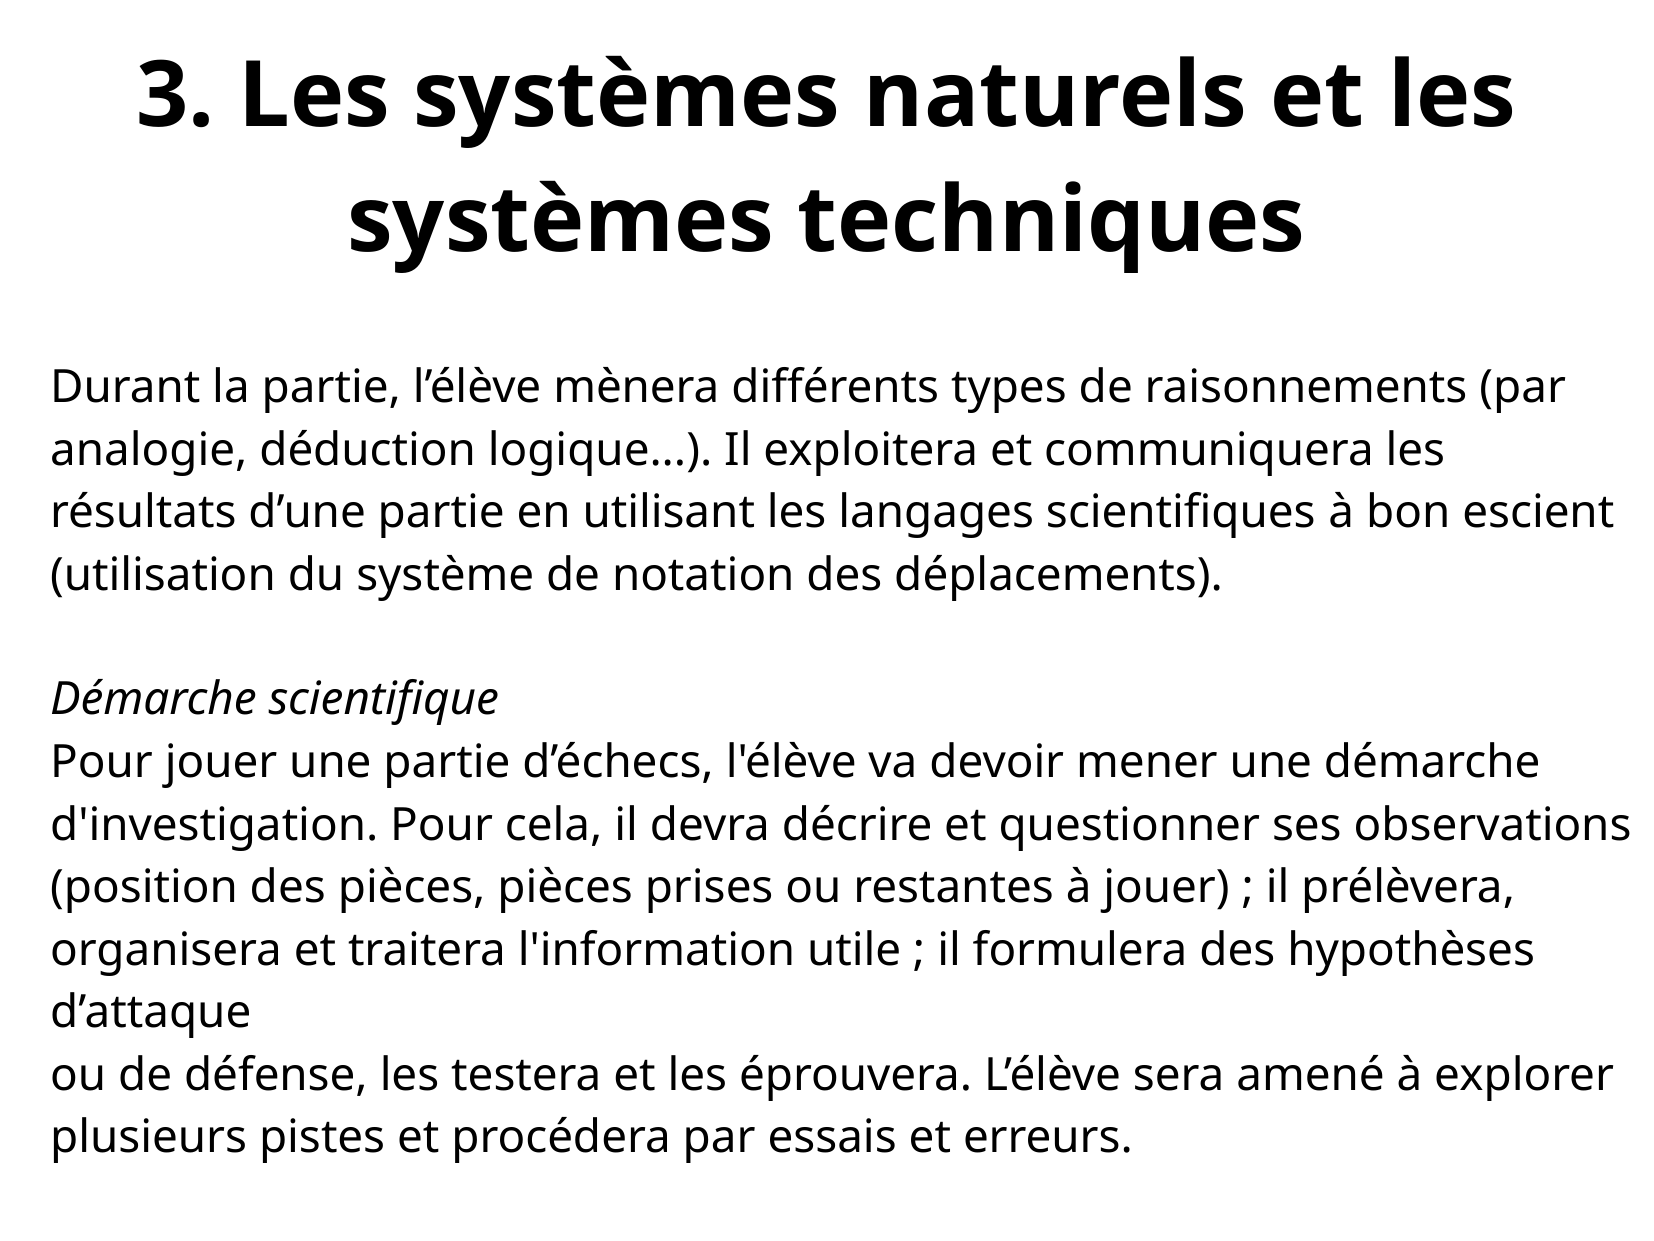

# 3. Les systèmes naturels et les systèmes techniques
Durant la partie, l’élève mènera différents types de raisonnements (par analogie, déduction logique...). Il exploitera et communiquera les résultats d’une partie en utilisant les langages scientifiques à bon escient (utilisation du système de notation des déplacements).
Démarche scientifique
Pour jouer une partie d’échecs, l'élève va devoir mener une démarche d'investigation. Pour cela, il devra décrire et questionner ses observations (position des pièces, pièces prises ou restantes à jouer) ; il prélèvera, organisera et traitera l'information utile ; il formulera des hypothèses d’attaque
ou de défense, les testera et les éprouvera. L’élève sera amené à explorer plusieurs pistes et procédera par essais et erreurs.